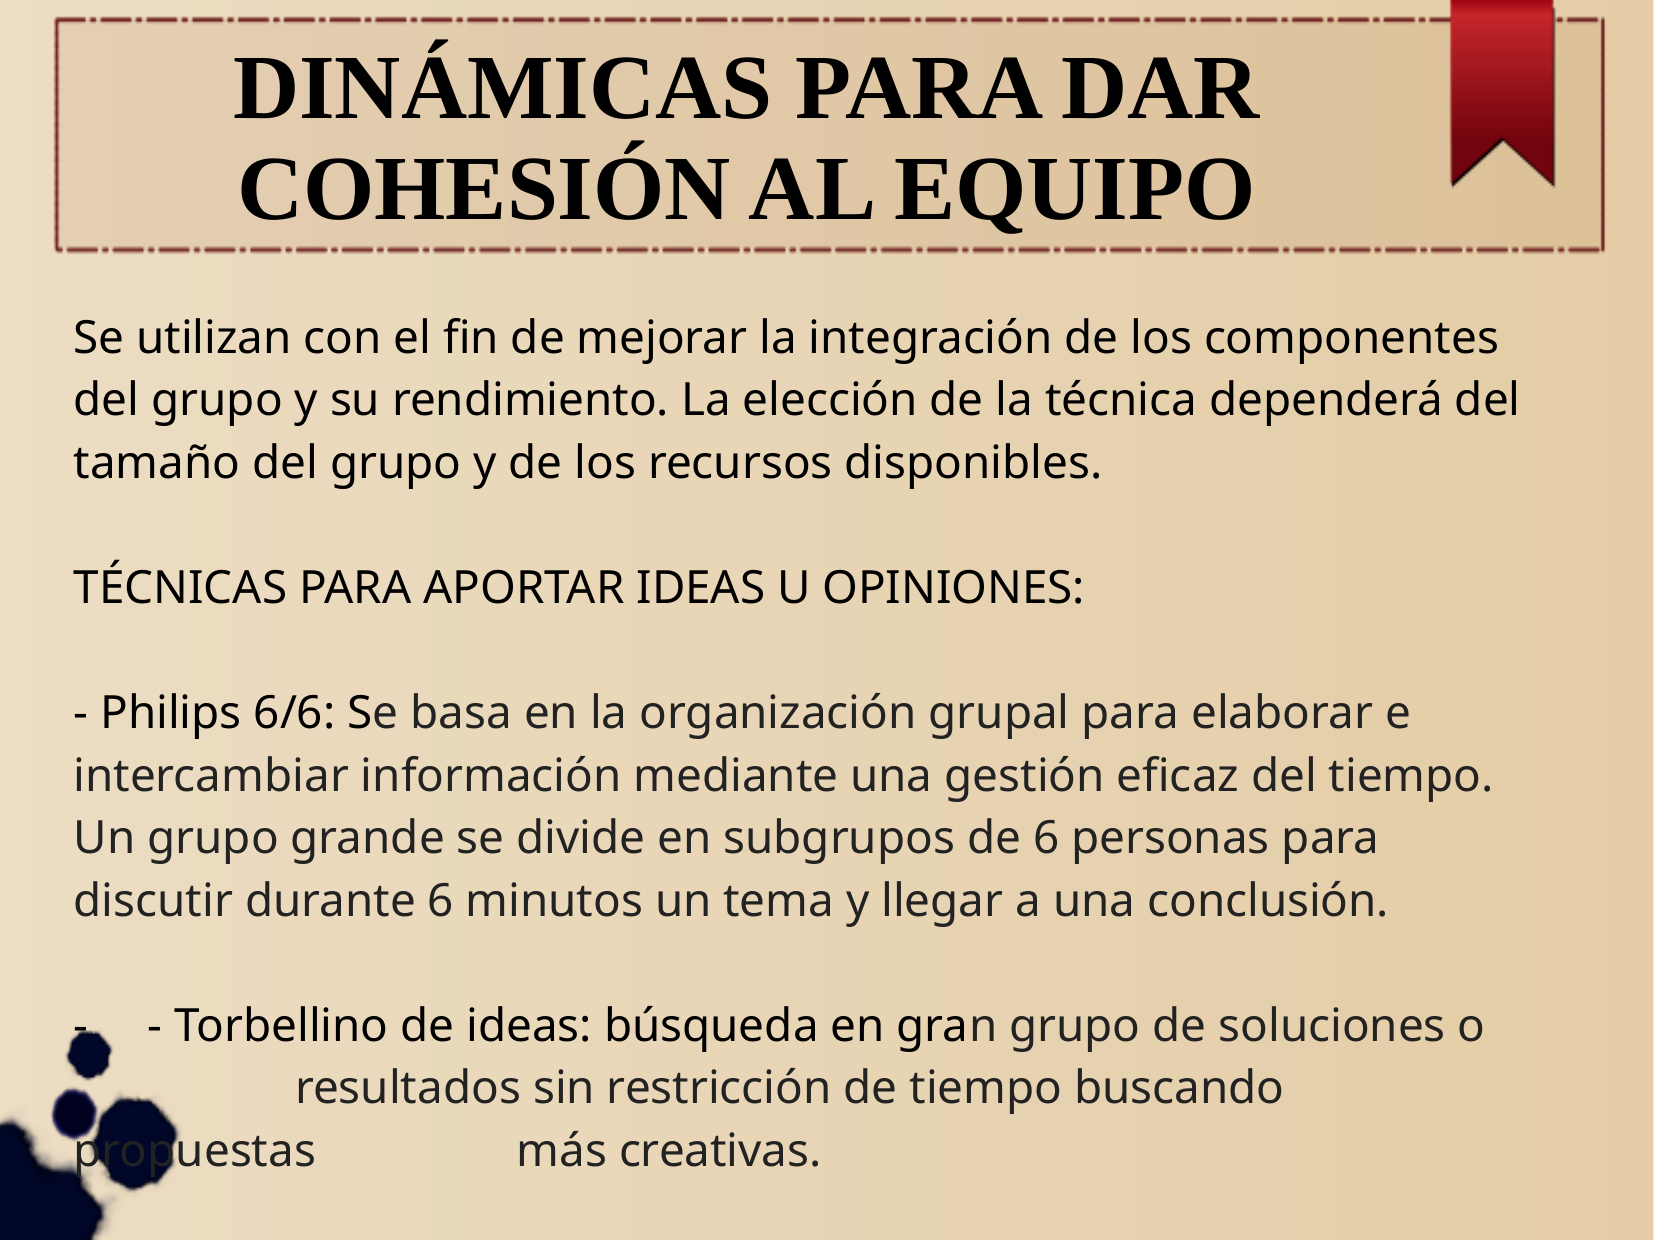

# DINÁMICAS PARA DAR COHESIÓN AL EQUIPO
Se utilizan con el fin de mejorar la integración de los componentes del grupo y su rendimiento. La elección de la técnica dependerá del tamaño del grupo y de los recursos disponibles.
TÉCNICAS PARA APORTAR IDEAS U OPINIONES:
- Philips 6/6: Se basa en la organización grupal para elaborar e intercambiar información mediante una gestión eficaz del tiempo. Un grupo grande se divide en subgrupos de 6 personas para discutir durante 6 minutos un tema y llegar a una conclusión.
- 	- Torbellino de ideas: búsqueda en gran grupo de soluciones o 			resultados sin restricción de tiempo buscando propuestas 			más creativas.